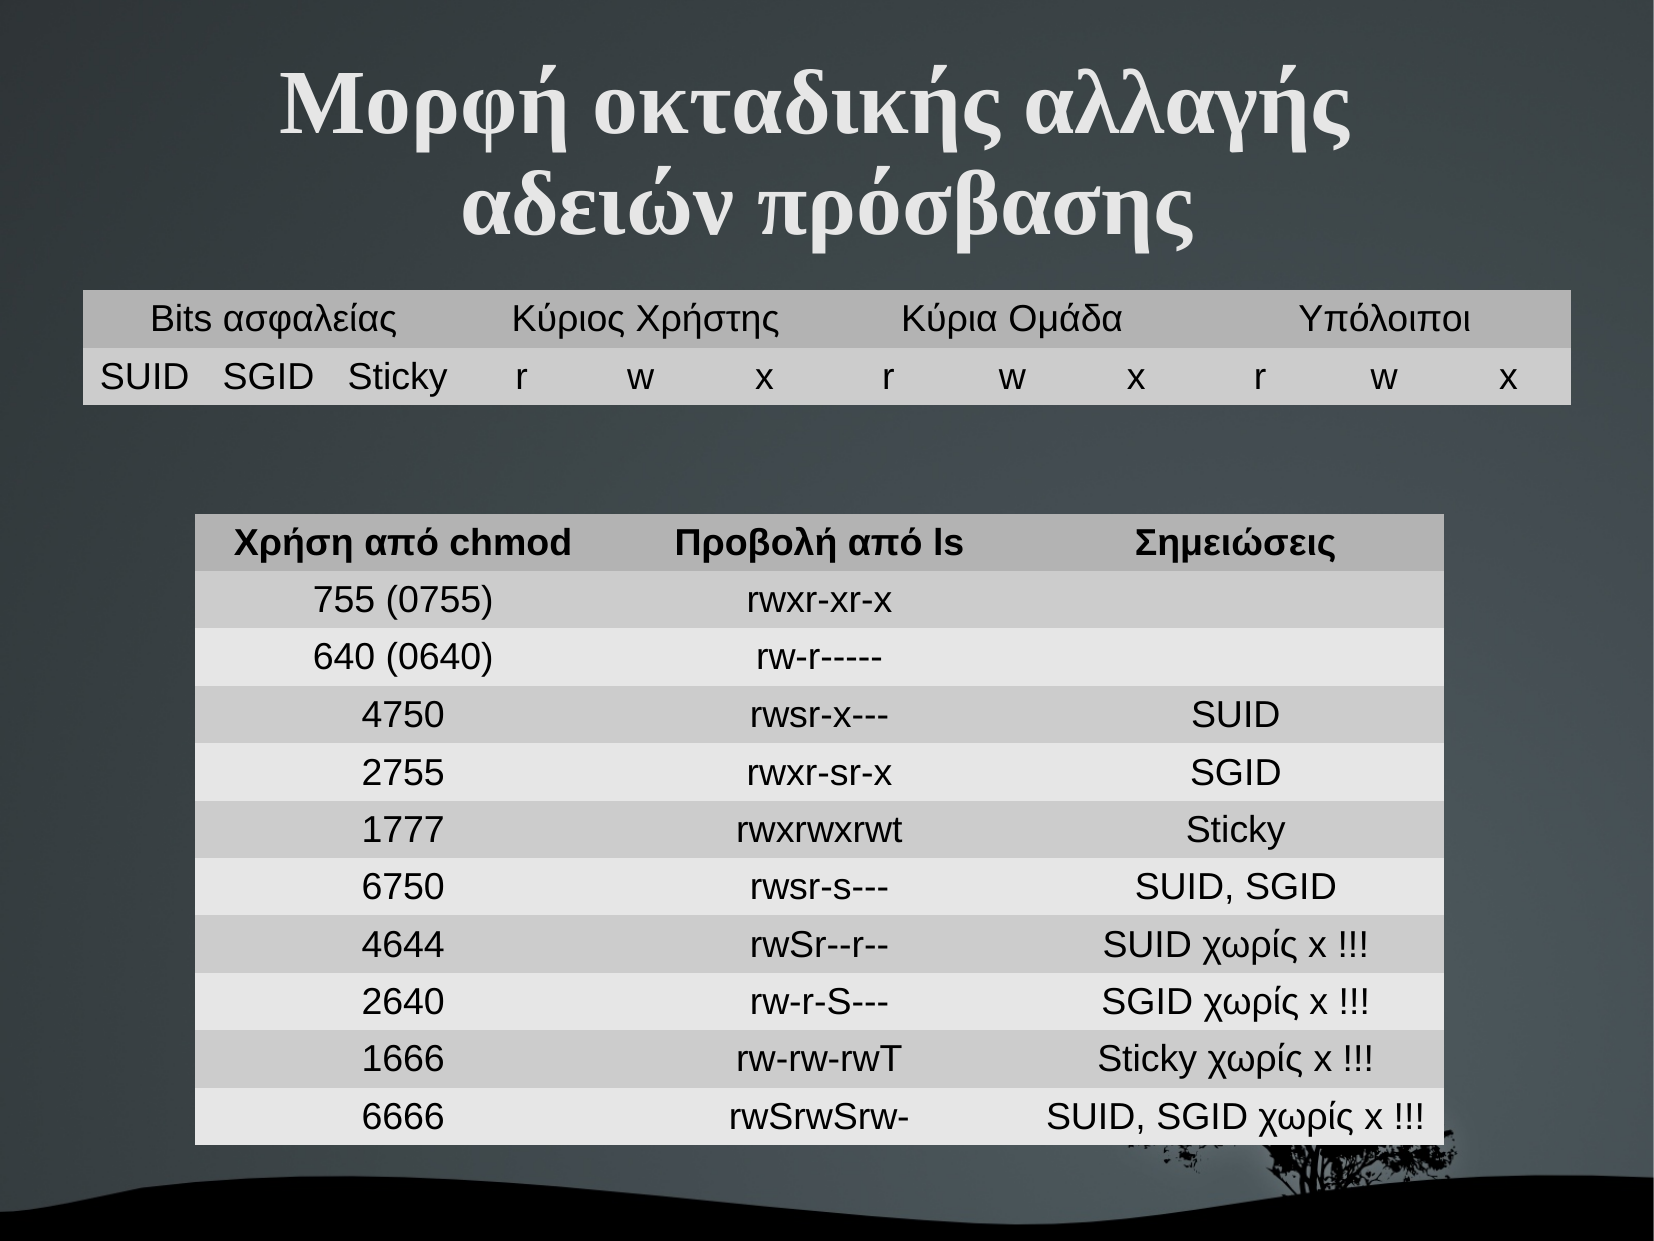

# Μορφή οκταδικής αλλαγής αδειών πρόσβασης
| Bits ασφαλείας | | | Κύριος Χρήστης | | | Κύρια Ομάδα | | | Υπόλοιποι | | |
| --- | --- | --- | --- | --- | --- | --- | --- | --- | --- | --- | --- |
| SUID | SGID | Sticky | r | w | x | r | w | x | r | w | x |
| Χρήση από chmod | Προβολή από ls | Σημειώσεις |
| --- | --- | --- |
| 755 (0755) | rwxr-xr-x | |
| 640 (0640) | rw-r----- | |
| 4750 | rwsr-x--- | SUID |
| 2755 | rwxr-sr-x | SGID |
| 1777 | rwxrwxrwt | Sticky |
| 6750 | rwsr-s--- | SUID, SGID |
| 4644 | rwSr--r-- | SUID χωρίς x !!! |
| 2640 | rw-r-S--- | SGID χωρίς x !!! |
| 1666 | rw-rw-rwT | Sticky χωρίς x !!! |
| 6666 | rwSrwSrw- | SUID, SGID χωρίς x !!! |